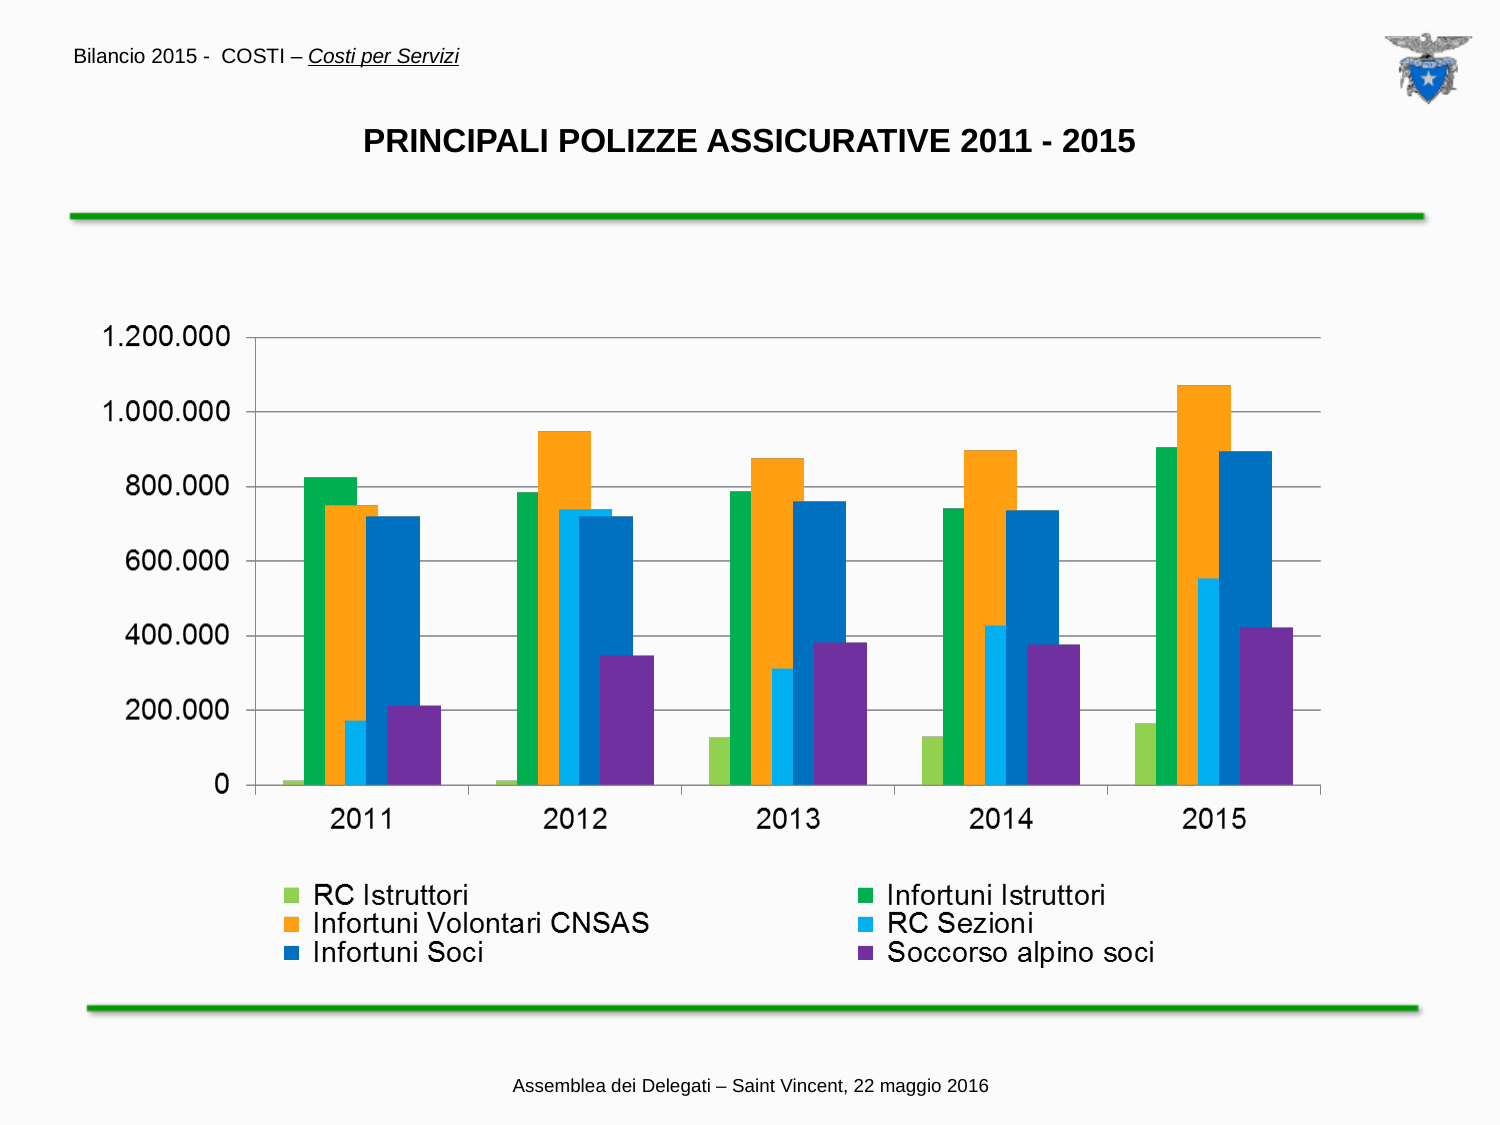

Bilancio 2015 - COSTI – Costi per Servizi
PRINCIPALI POLIZZE ASSICURATIVE 2011 - 2015
Assemblea dei Delegati – Saint Vincent, 22 maggio 2016